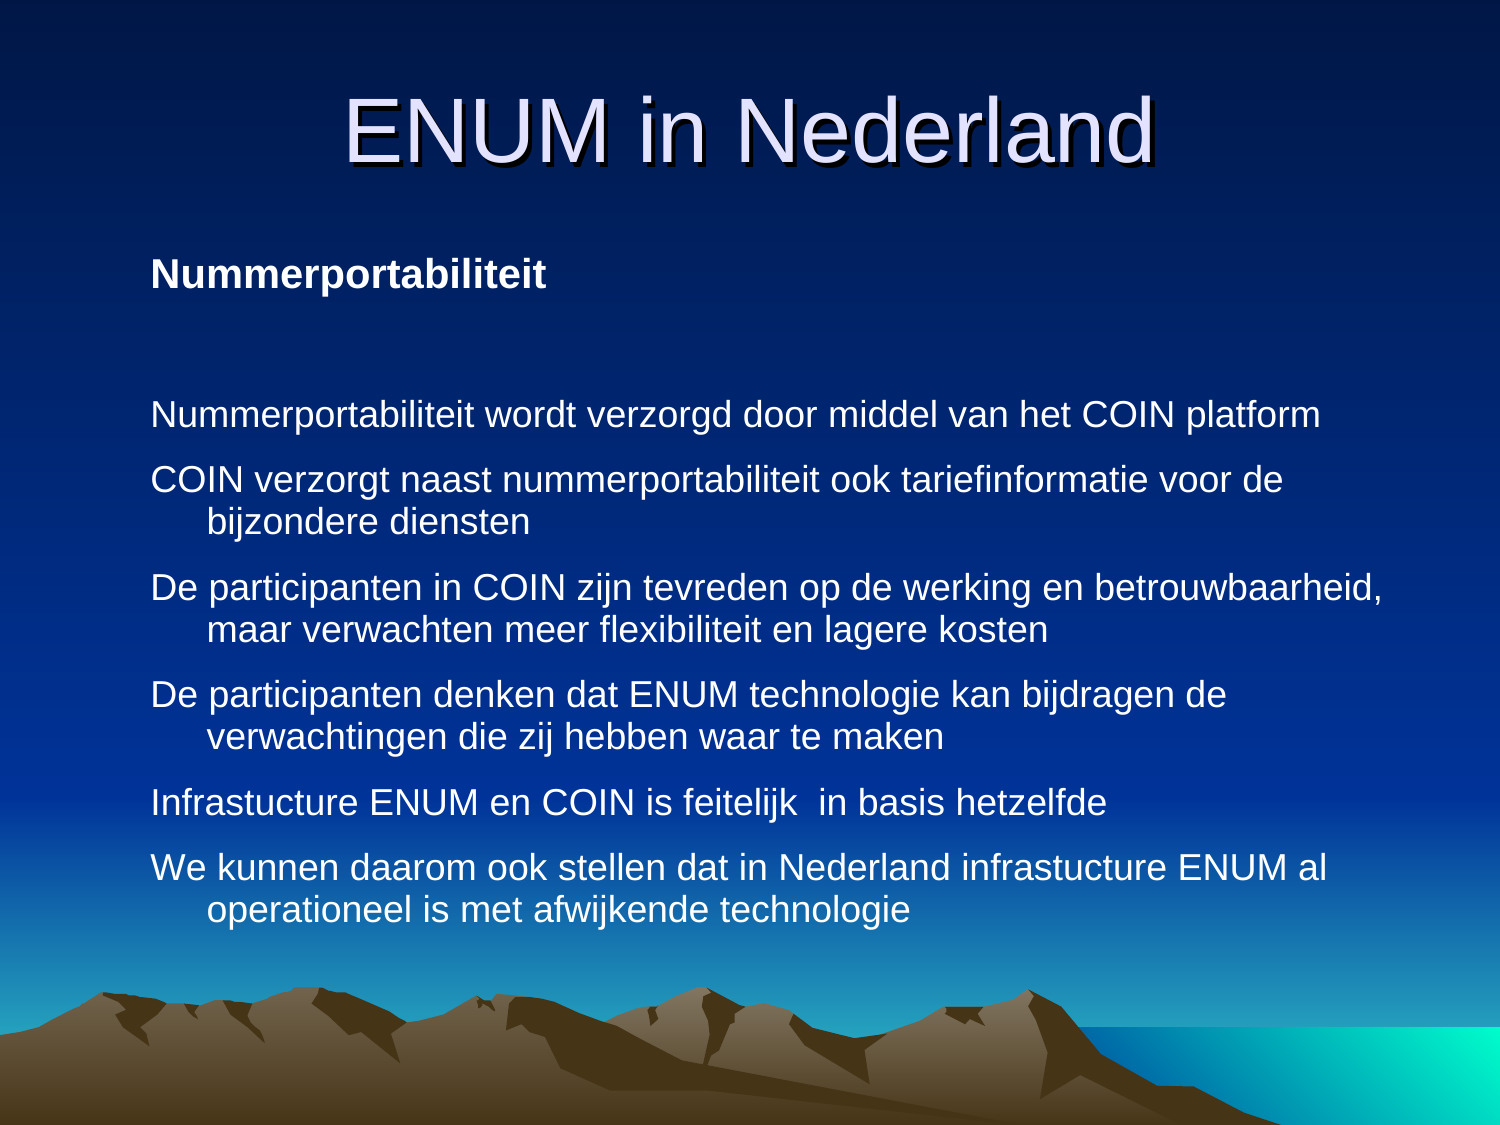

# ENUM in Nederland
Nummerportabiliteit
Nummerportabiliteit wordt verzorgd door middel van het COIN platform
COIN verzorgt naast nummerportabiliteit ook tariefinformatie voor de bijzondere diensten
De participanten in COIN zijn tevreden op de werking en betrouwbaarheid, maar verwachten meer flexibiliteit en lagere kosten
De participanten denken dat ENUM technologie kan bijdragen de verwachtingen die zij hebben waar te maken
Infrastucture ENUM en COIN is feitelijk in basis hetzelfde
We kunnen daarom ook stellen dat in Nederland infrastucture ENUM al operationeel is met afwijkende technologie